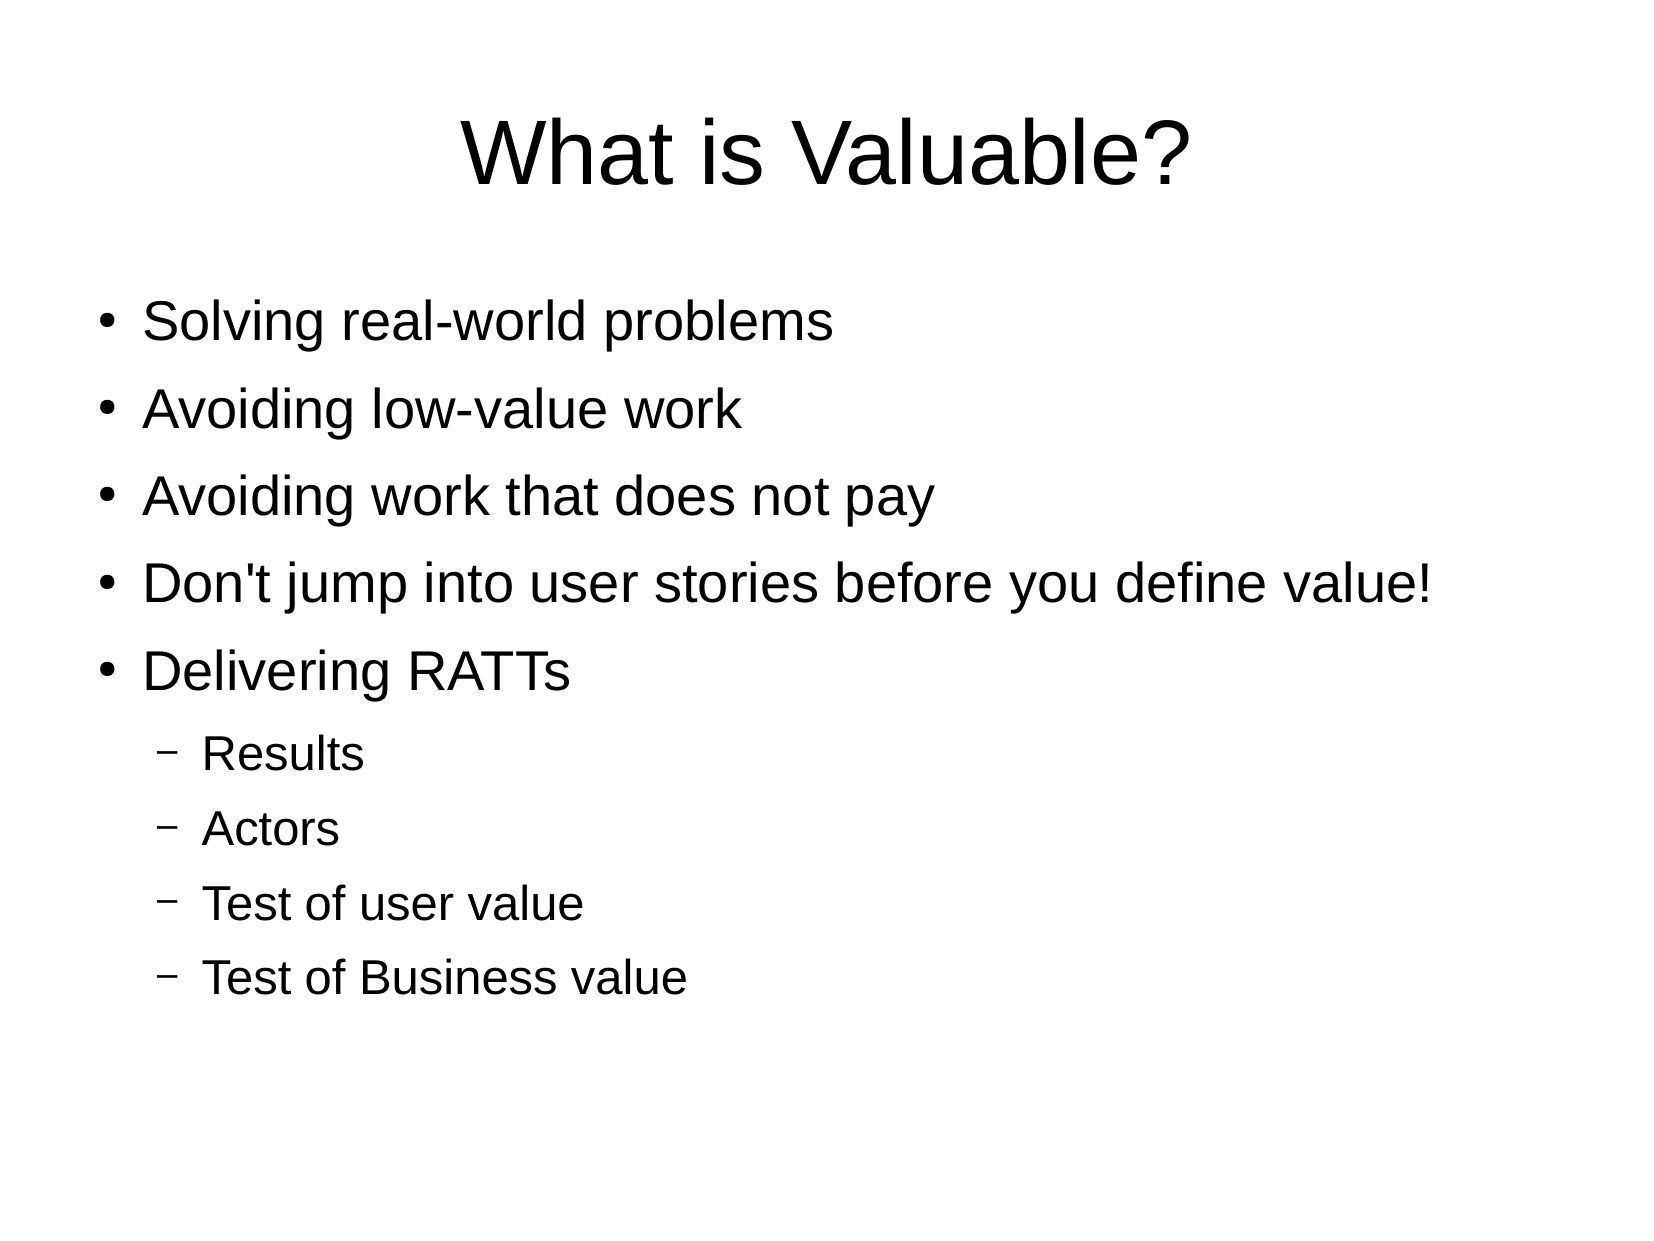

# What is Valuable?
Solving real-world problems
Avoiding low-value work
Avoiding work that does not pay
Don't jump into user stories before you define value!
Delivering RATTs
Results
Actors
Test of user value
Test of Business value